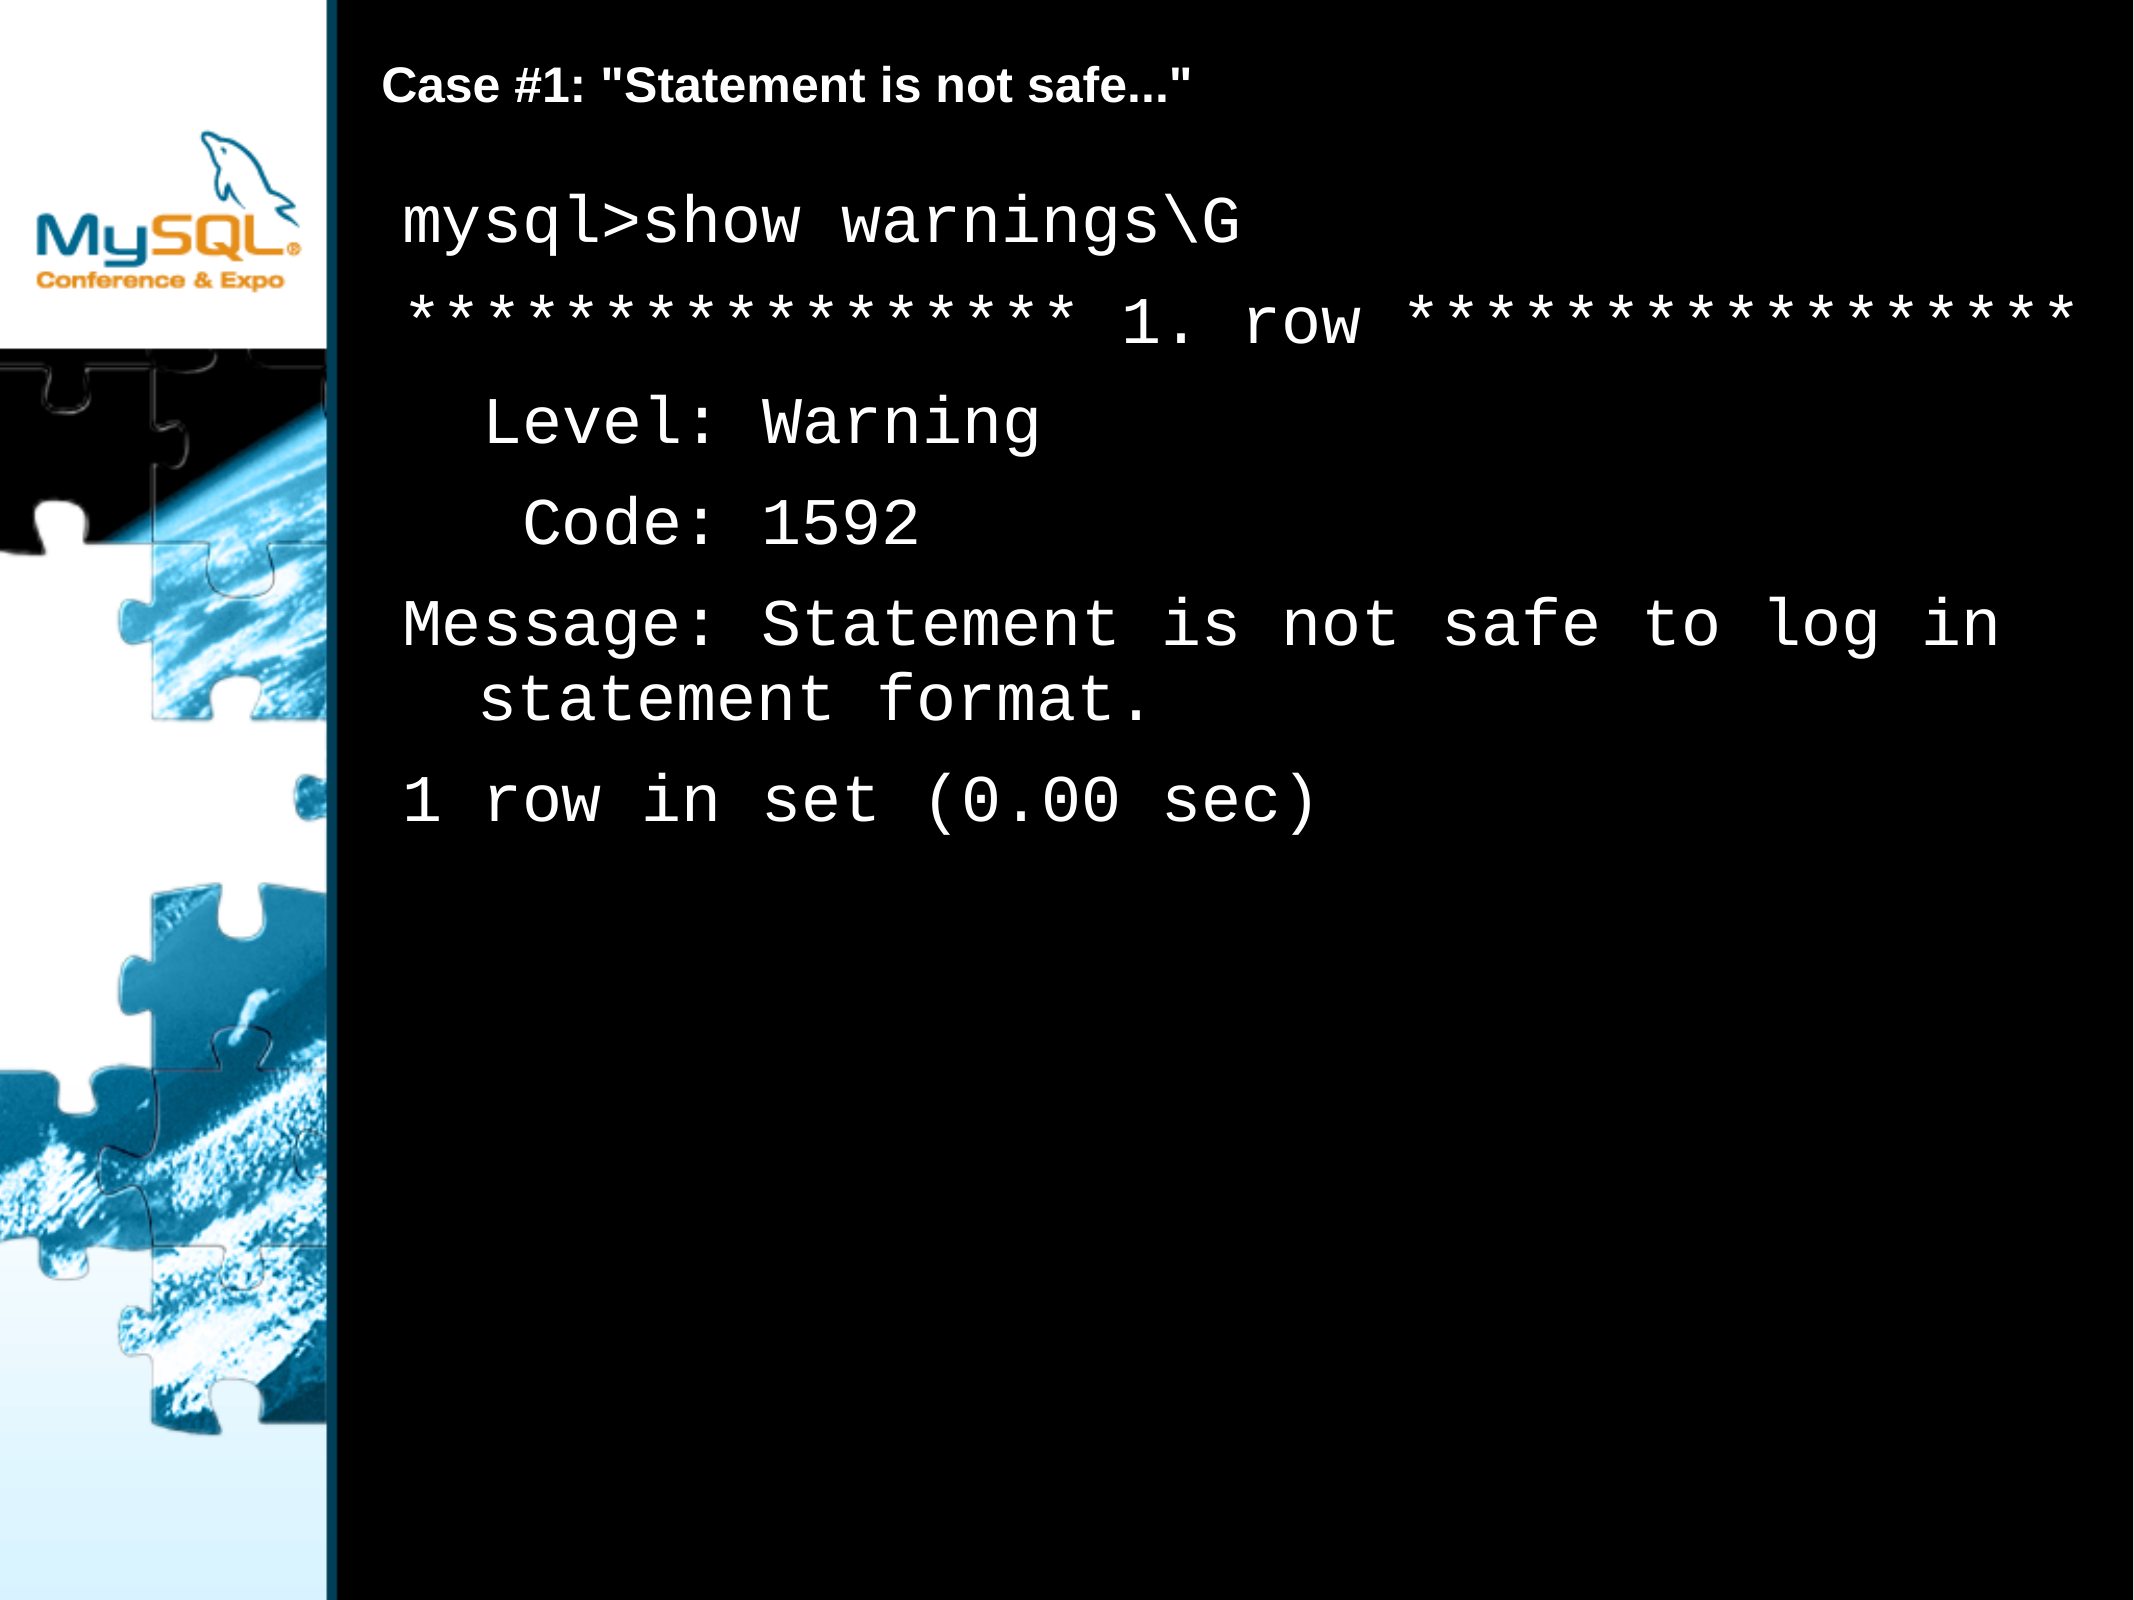

# Case #1: "Statement is not safe..."
mysql>show warnings\G
***************** 1. row *****************
 Level: Warning
 Code: 1592
Message: Statement is not safe to log in statement format.
1 row in set (0.00 sec)